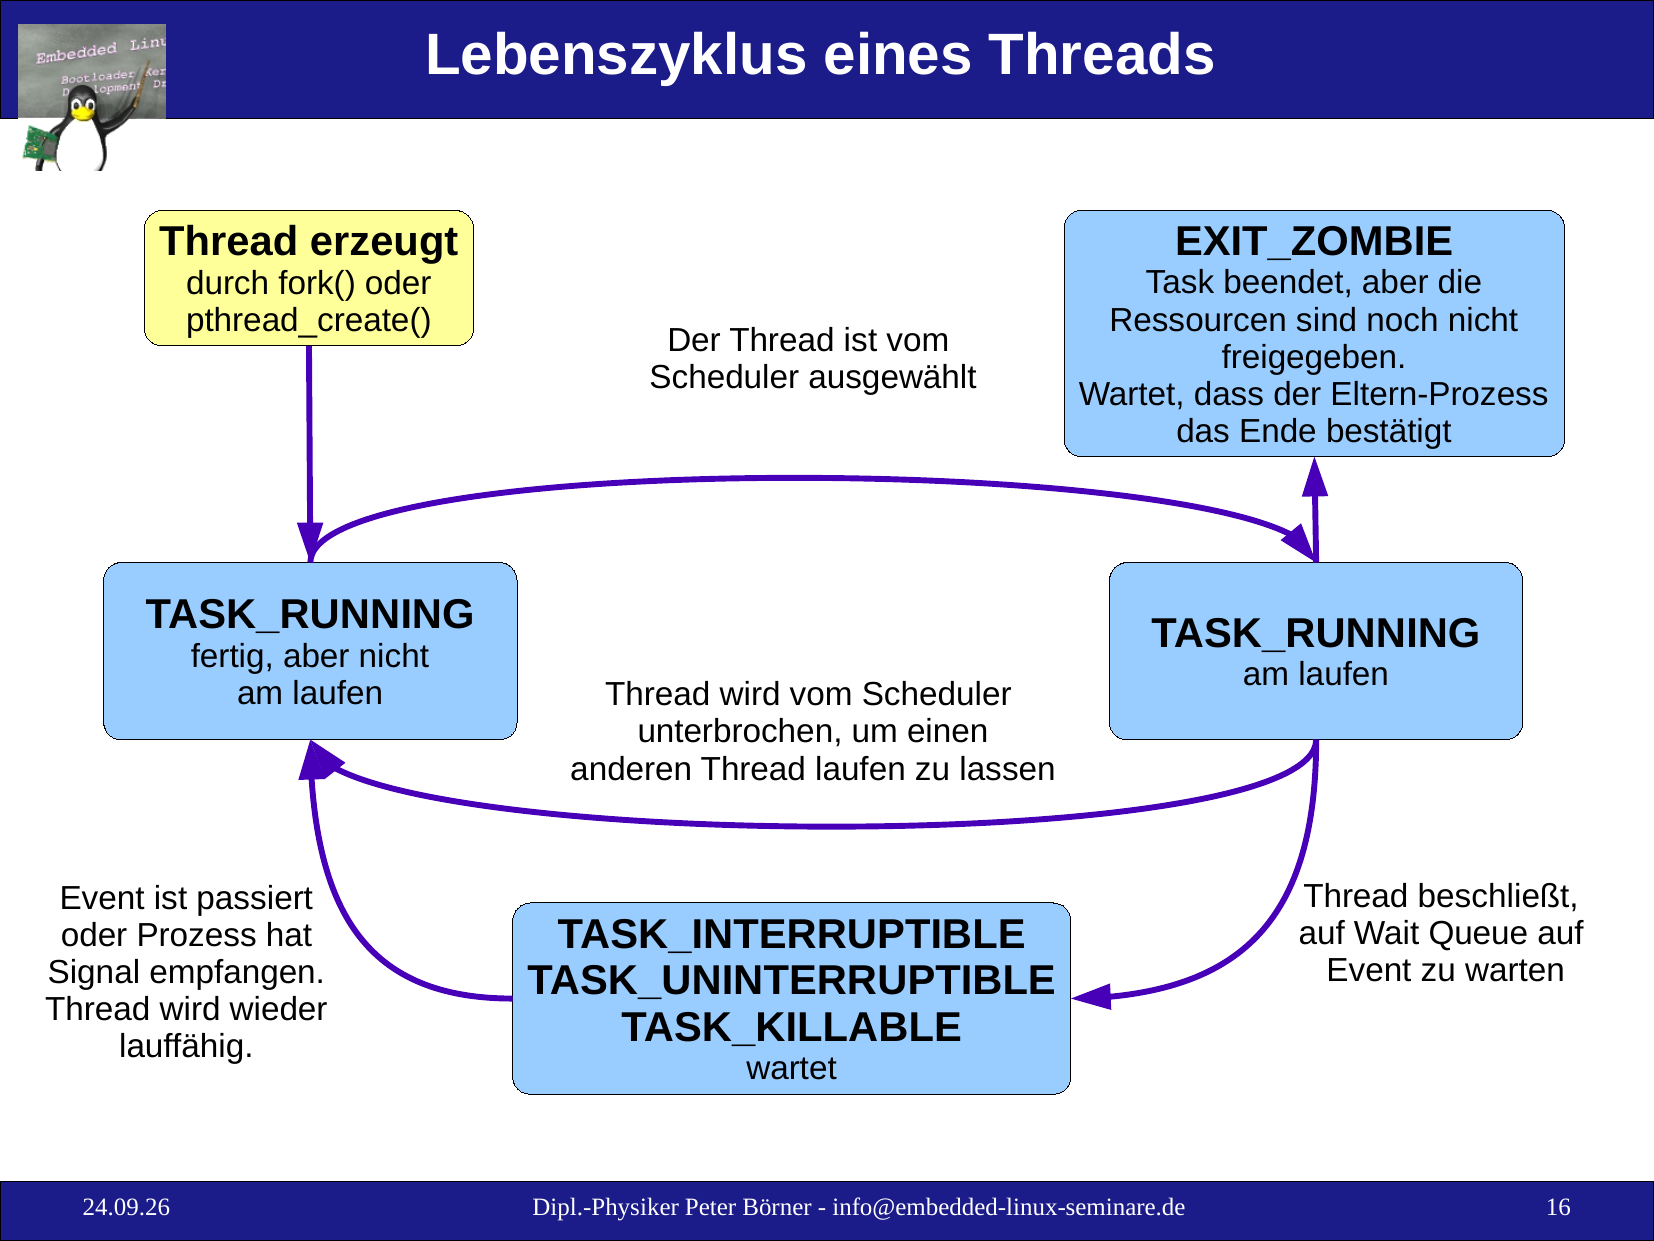

# Lebenszyklus eines Threads
EXIT_ZOMBIE
Task beendet, aber die
Ressourcen sind noch nicht
freigegeben.
Wartet, dass der Eltern-Prozess
das Ende bestätigt
Thread erzeugt
durch fork() oder
pthread_create()
TASK_RUNNING
fertig, aber nicht
am laufen
TASK_RUNNING
am laufen
TASK_INTERRUPTIBLE
TASK_UNINTERRUPTIBLE
TASK_KILLABLE
wartet
 Dipl.-Physiker Peter Börner - info@embedded-linux-seminare.de
16